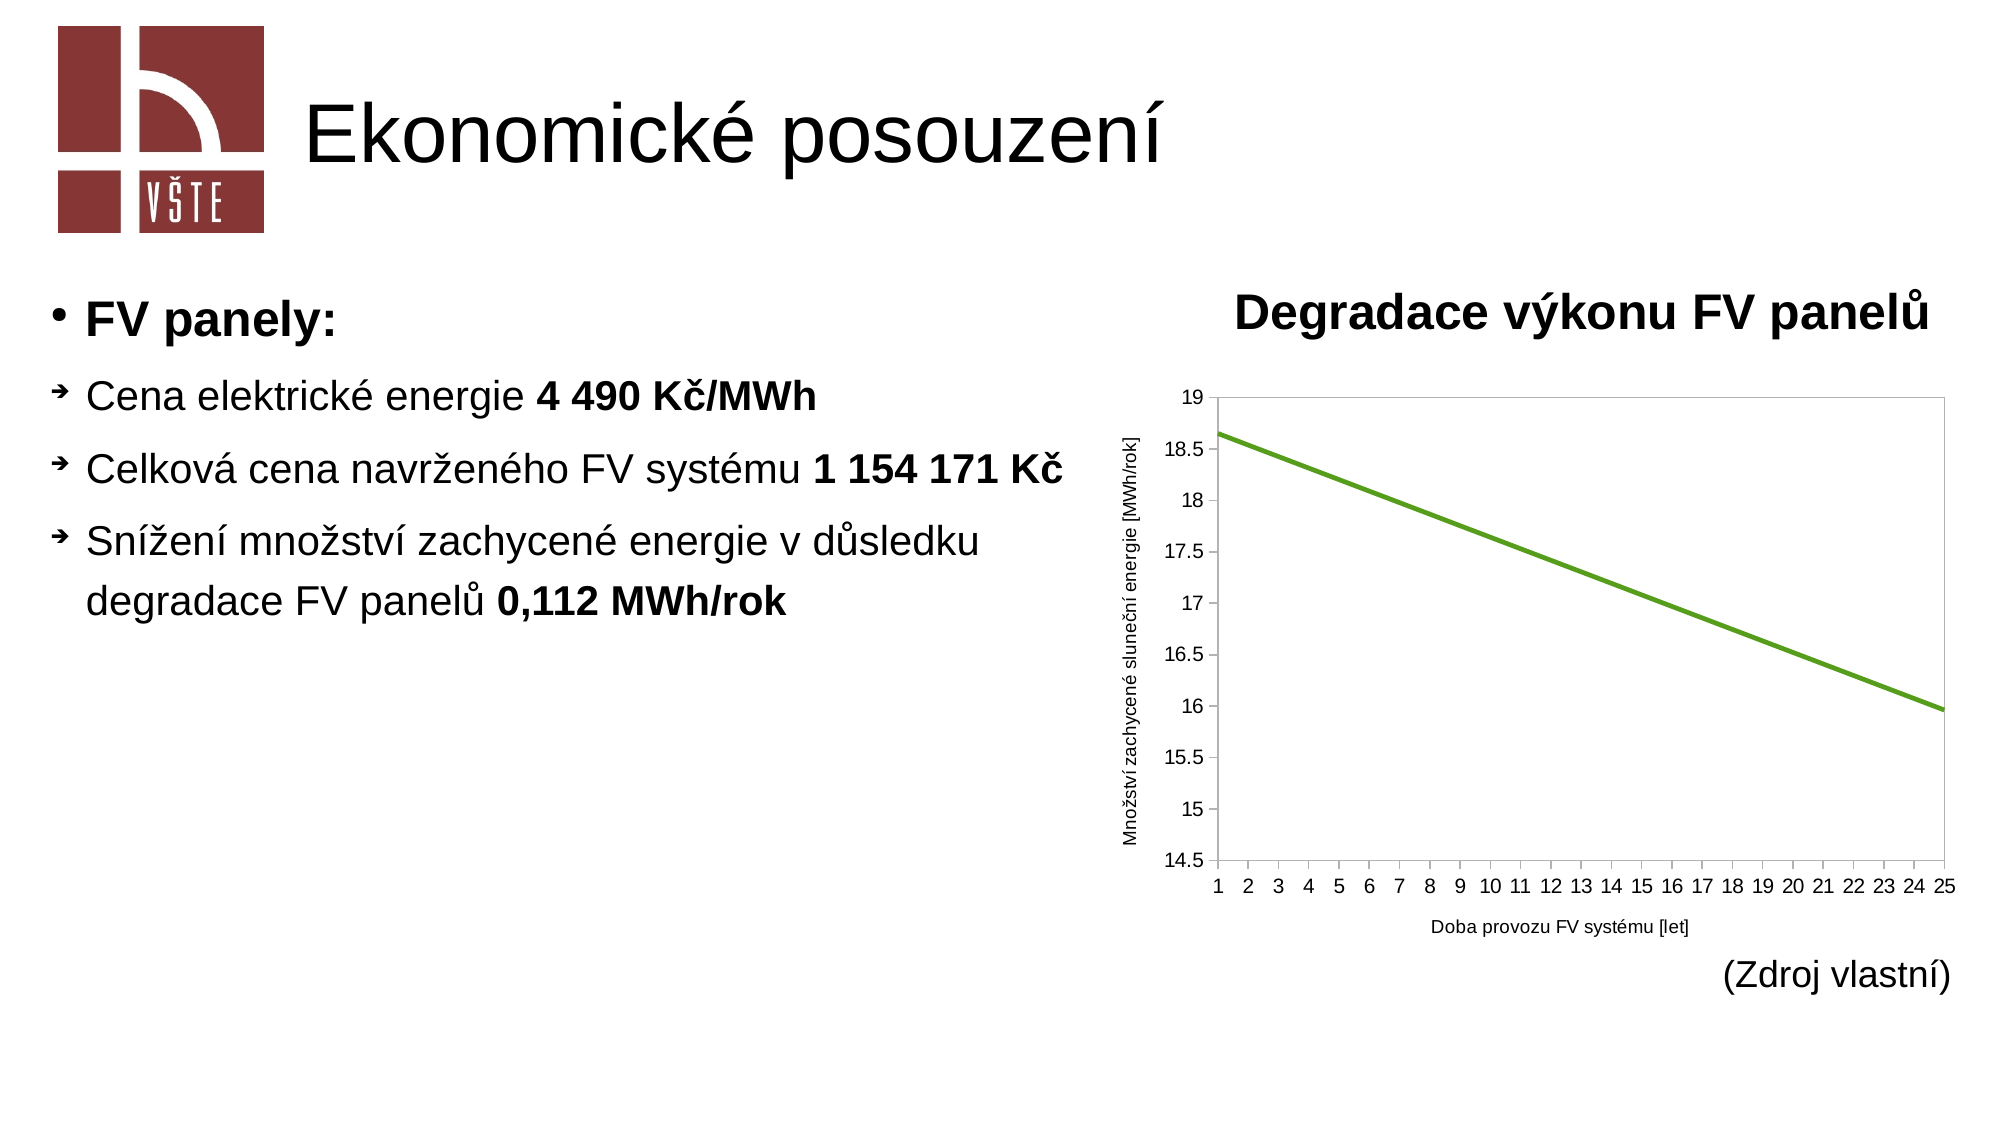

Ekonomické posouzení
Degradace výkonu FV panelů
FV panely:
Cena elektrické energie 4 490 Kč/MWh
Celková cena navrženého FV systému 1 154 171 Kč
Snížení množství zachycené energie v důsledku degradace FV panelů 0,112 MWh/rok
### Chart
| Category | Množství energie |
|---|---|
| 1 | 18.65 |
| 2 | 18.538 |
| 3 | 18.426 |
| 4 | 18.314 |
| 5 | 18.202 |
| 6 | 18.09 |
| 7 | 17.978 |
| 8 | 17.866 |
| 9 | 17.754 |
| 10 | 17.642 |
| 11 | 17.53 |
| 12 | 17.418 |
| 13 | 17.306 |
| 14 | 17.194 |
| 15 | 17.082 |
| 16 | 16.97 |
| 17 | 16.858 |
| 18 | 16.746 |
| 19 | 16.634 |
| 20 | 16.522 |
| 21 | 16.41 |
| 22 | 16.298 |
| 23 | 16.186 |
| 24 | 16.074 |
| 25 | 15.962 |(Zdroj vlastní)